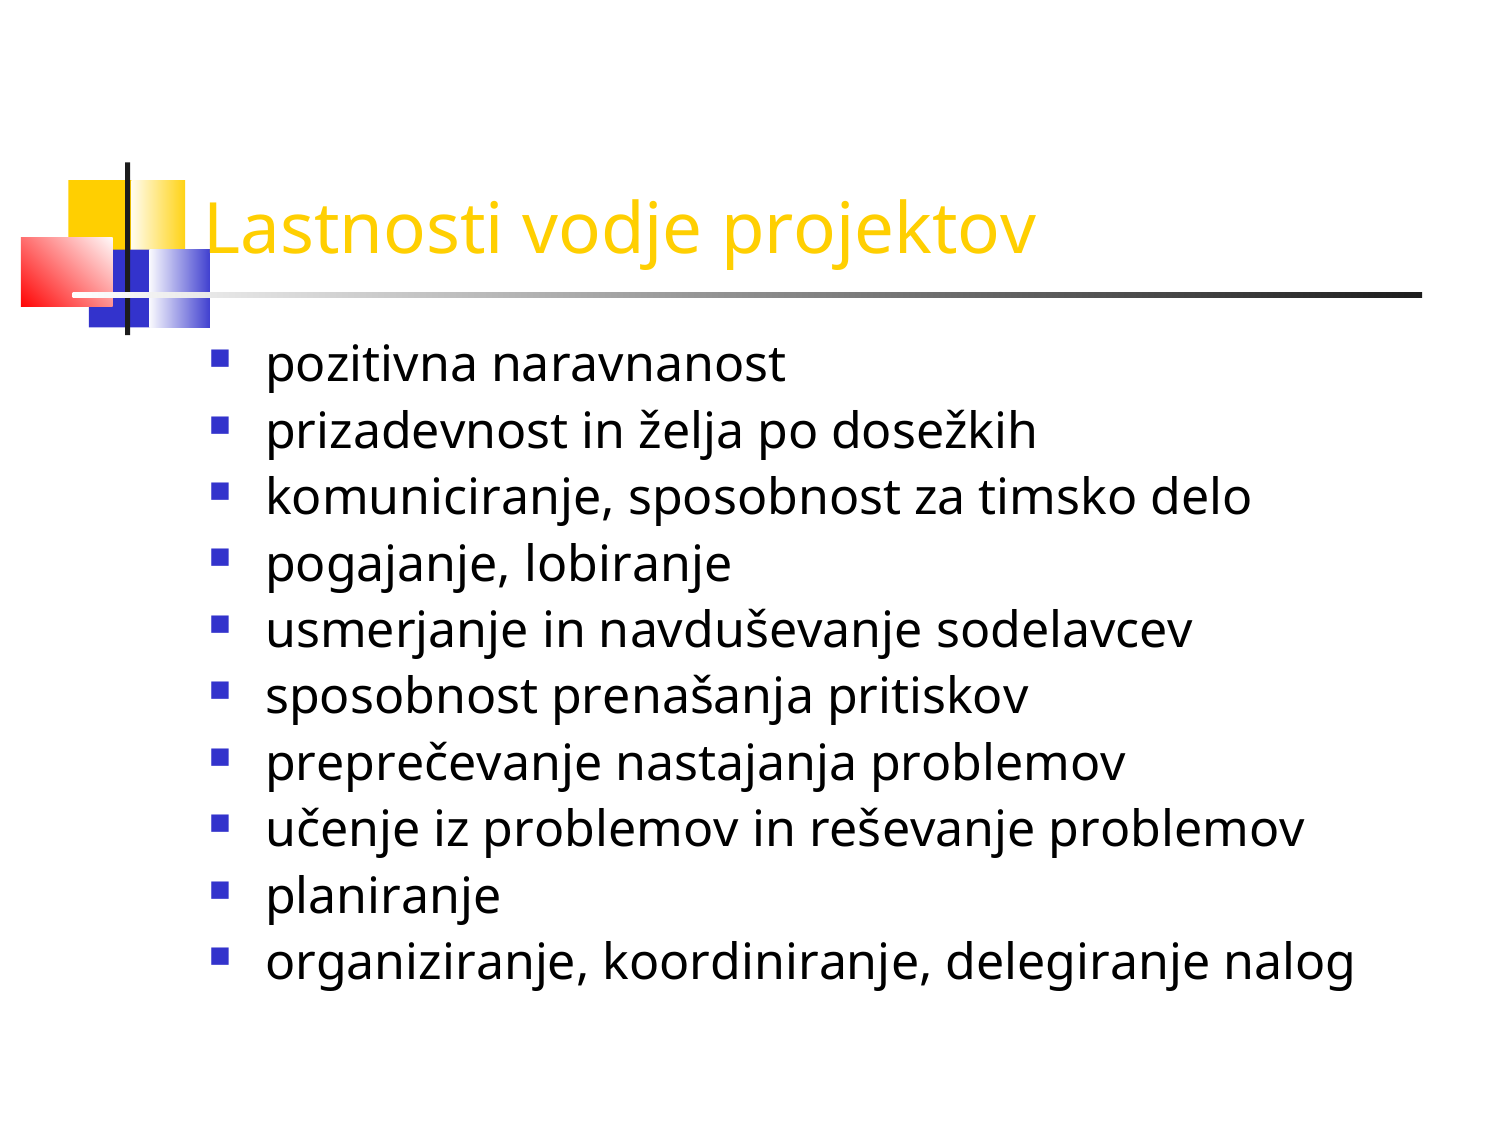

# Lastnosti vodje projektov
pozitivna naravnanost
prizadevnost in želja po dosežkih
komuniciranje, sposobnost za timsko delo
pogajanje, lobiranje
usmerjanje in navduševanje sodelavcev
sposobnost prenašanja pritiskov
preprečevanje nastajanja problemov
učenje iz problemov in reševanje problemov
planiranje
organiziranje, koordiniranje, delegiranje nalog